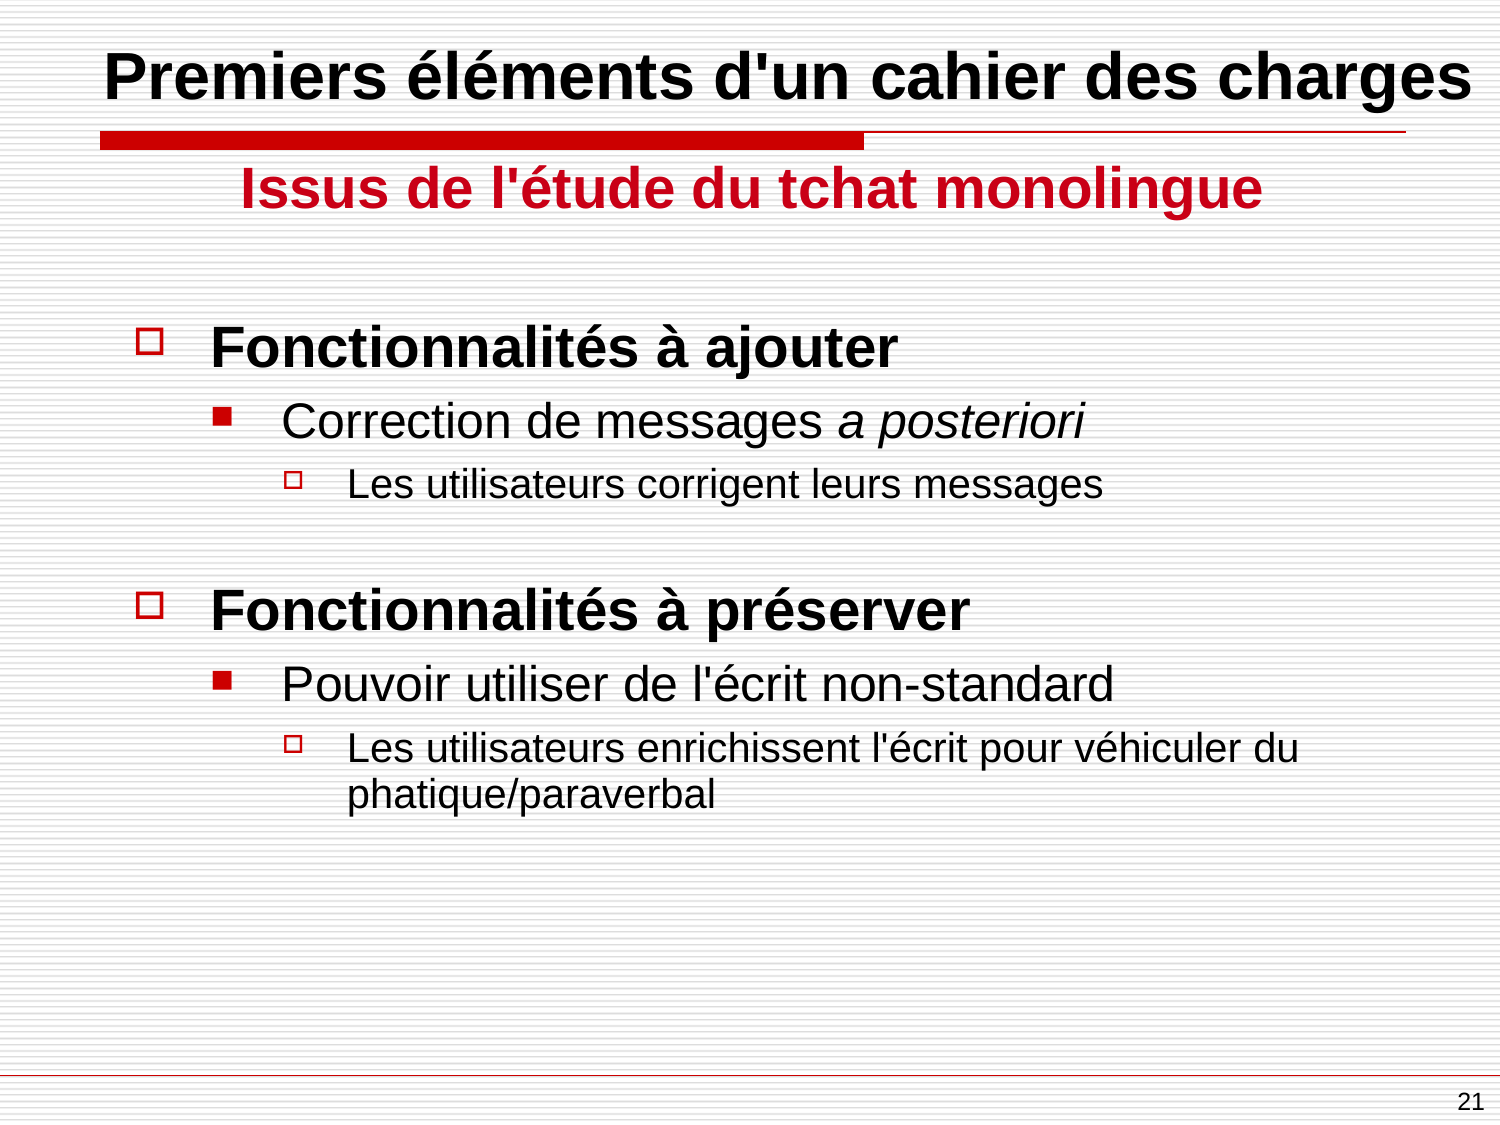

Premiers éléments d'un cahier des charges
# Issus de l'étude du tchat monolingue
Fonctionnalités à ajouter
Correction de messages a posteriori
Les utilisateurs corrigent leurs messages
Fonctionnalités à préserver
Pouvoir utiliser de l'écrit non-standard
Les utilisateurs enrichissent l'écrit pour véhiculer du phatique/paraverbal
21